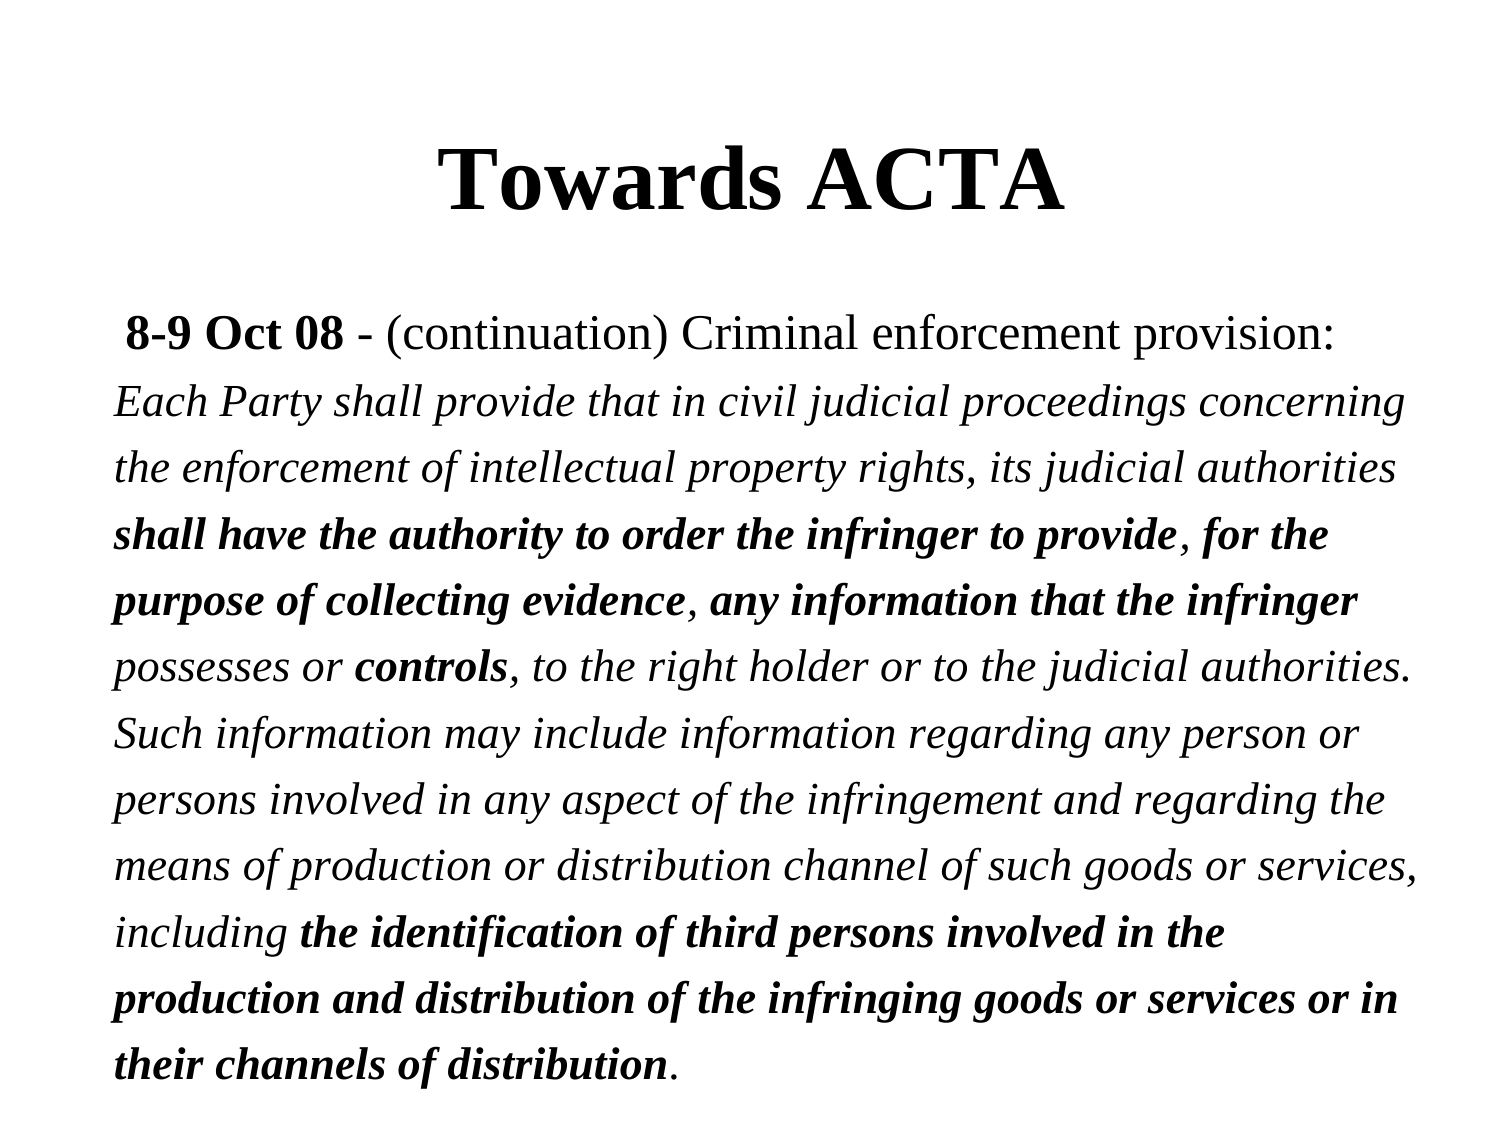

# Towards ACTA
 8-9 Oct 08 - (continuation) Criminal enforcement provision:
Each Party shall provide that in civil judicial proceedings concerning the enforcement of intellectual property rights, its judicial authorities shall have the authority to order the infringer to provide, for the purpose of collecting evidence, any information that the infringer possesses or controls, to the right holder or to the judicial authorities. Such information may include information regarding any person or persons involved in any aspect of the infringement and regarding the means of production or distribution channel of such goods or services, including the identification of third persons involved in the production and distribution of the infringing goods or services or in their channels of distribution.